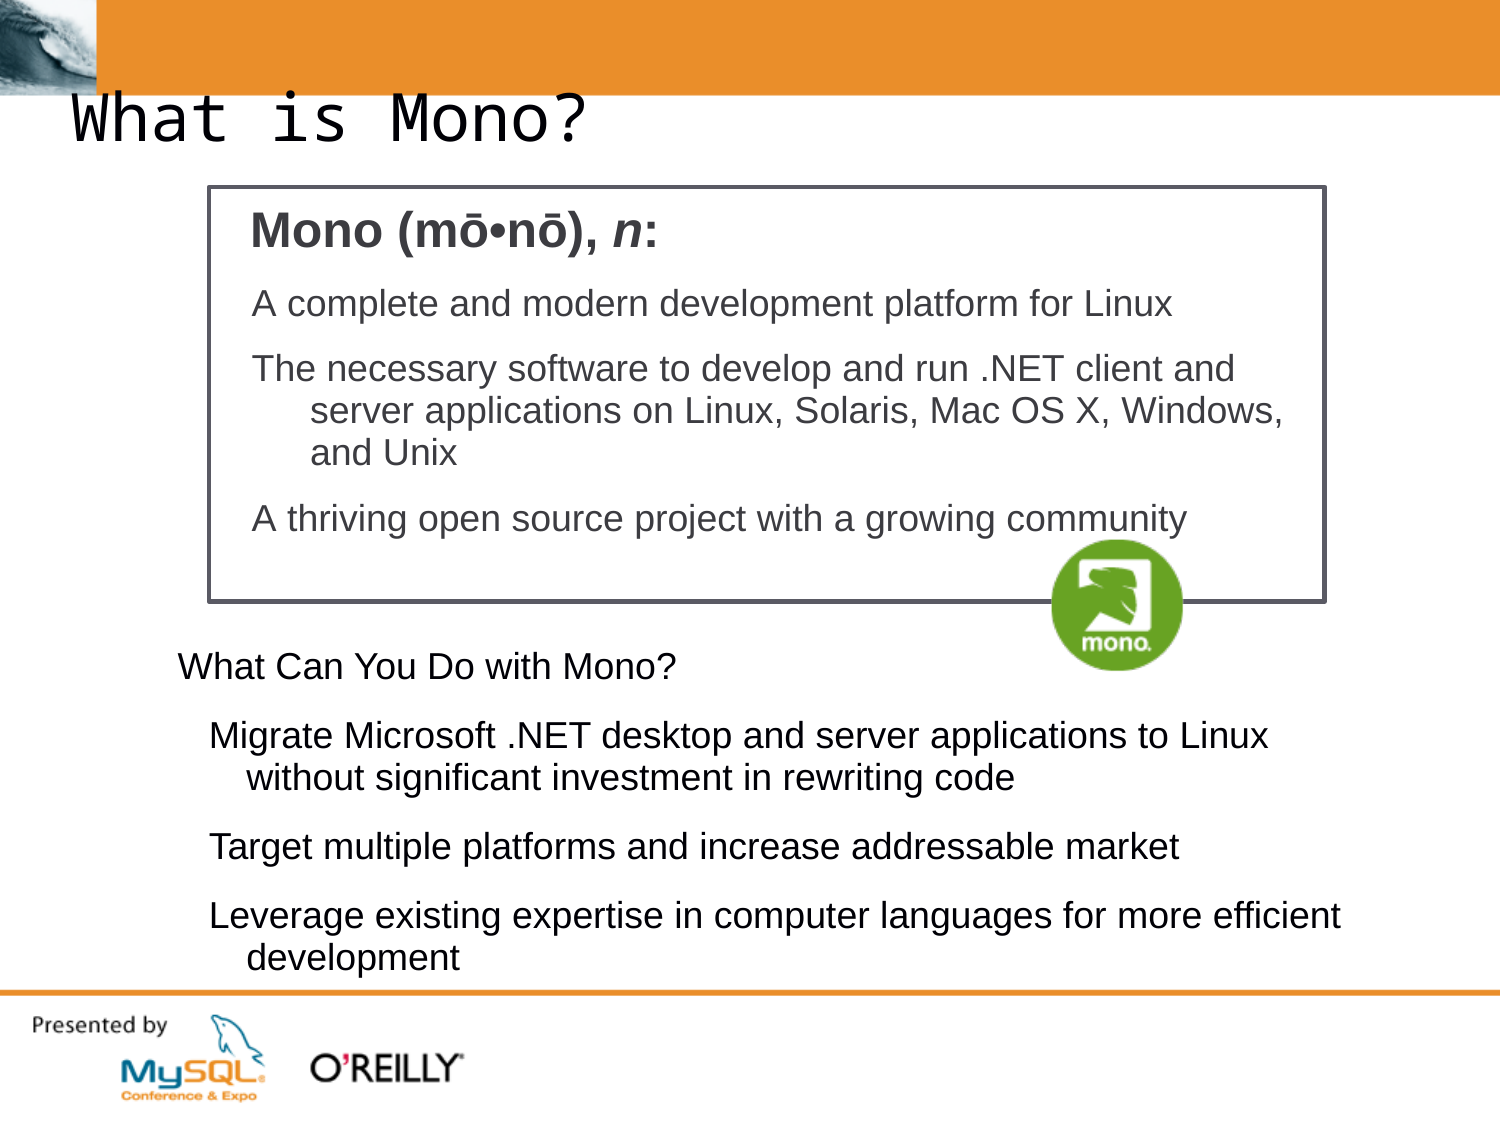

What is Mono?
Mono (mō•nō), n:
A complete and modern development platform for Linux
The necessary software to develop and run .NET client and server applications on Linux, Solaris, Mac OS X, Windows, and Unix
A thriving open source project with a growing community
# What Can You Do with Mono?
Migrate Microsoft .NET desktop and server applications to Linux without significant investment in rewriting code
Target multiple platforms and increase addressable market
Leverage existing expertise in computer languages for more efficient development